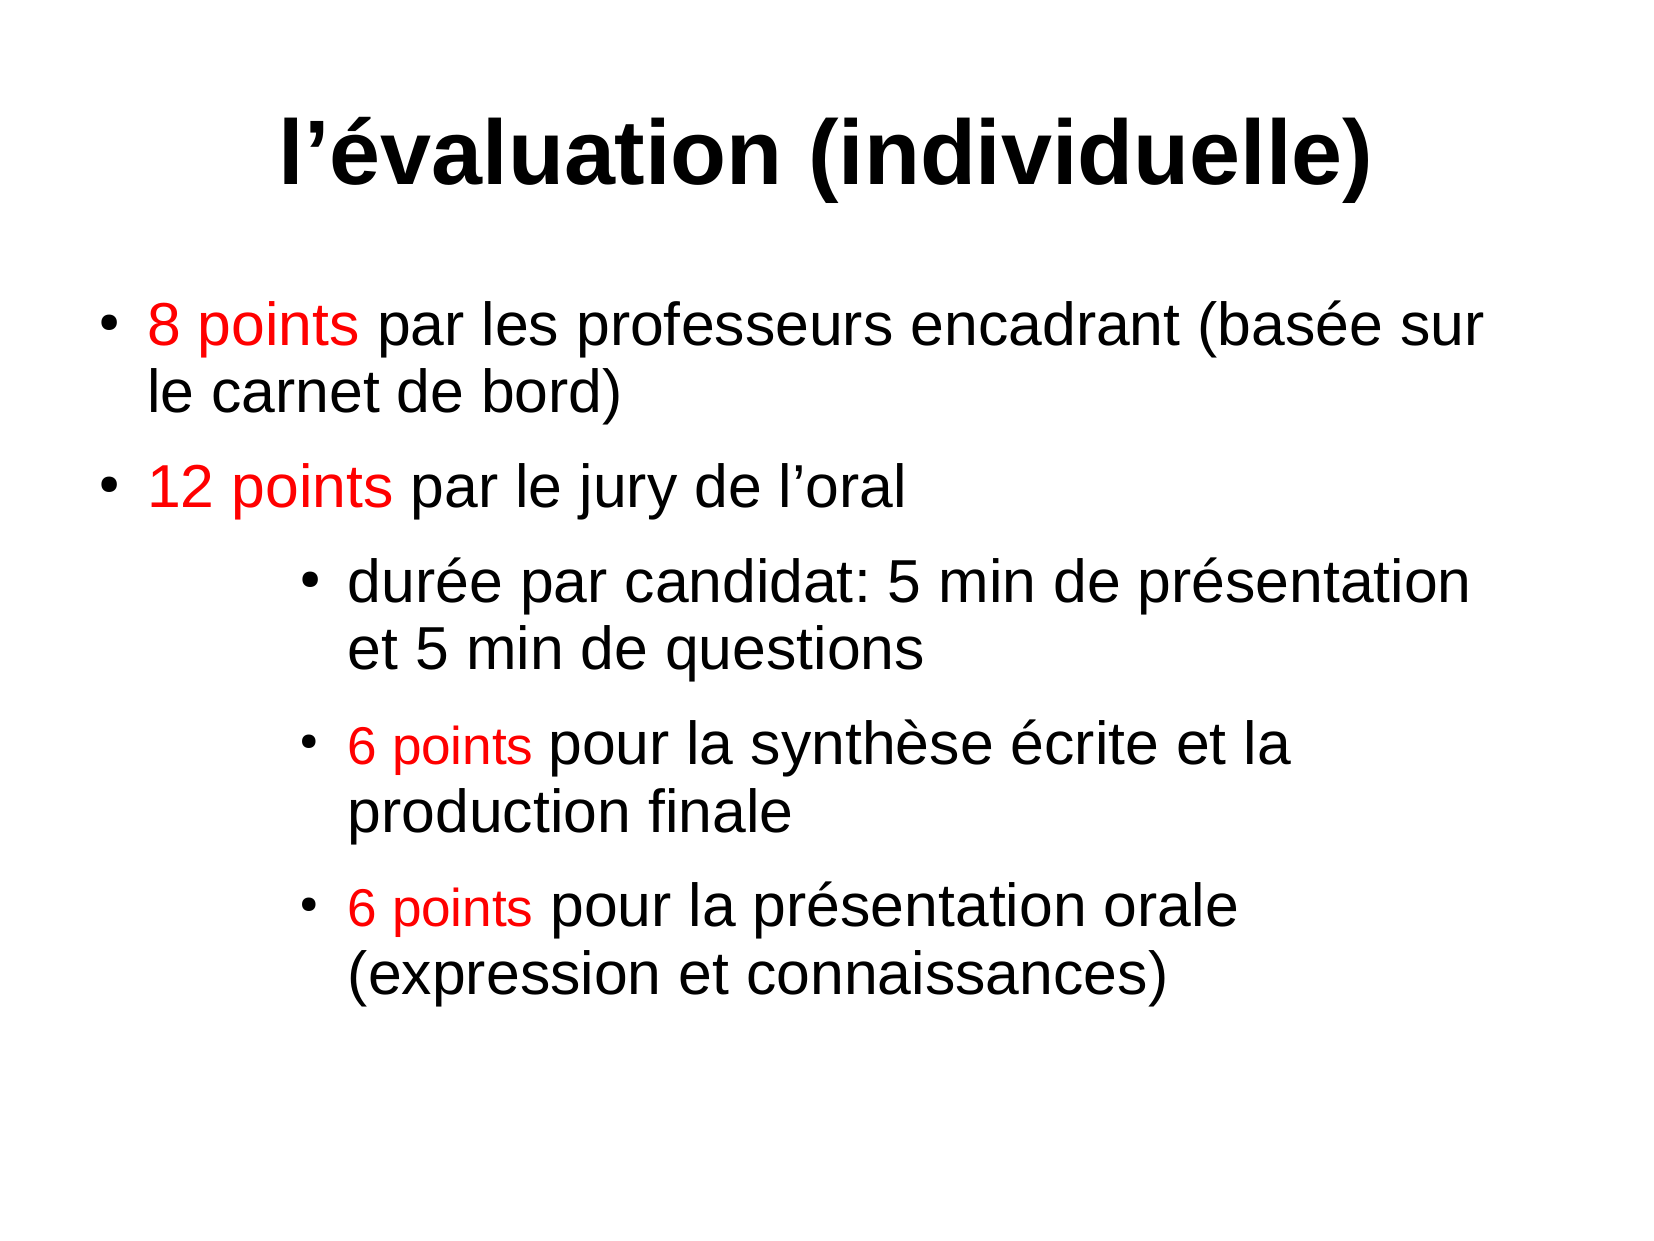

# l’évaluation (individuelle)
8 points par les professeurs encadrant (basée sur le carnet de bord)
12 points par le jury de l’oral
durée par candidat: 5 min de présentation et 5 min de questions
6 points pour la synthèse écrite et la production finale
6 points pour la présentation orale (expression et connaissances)